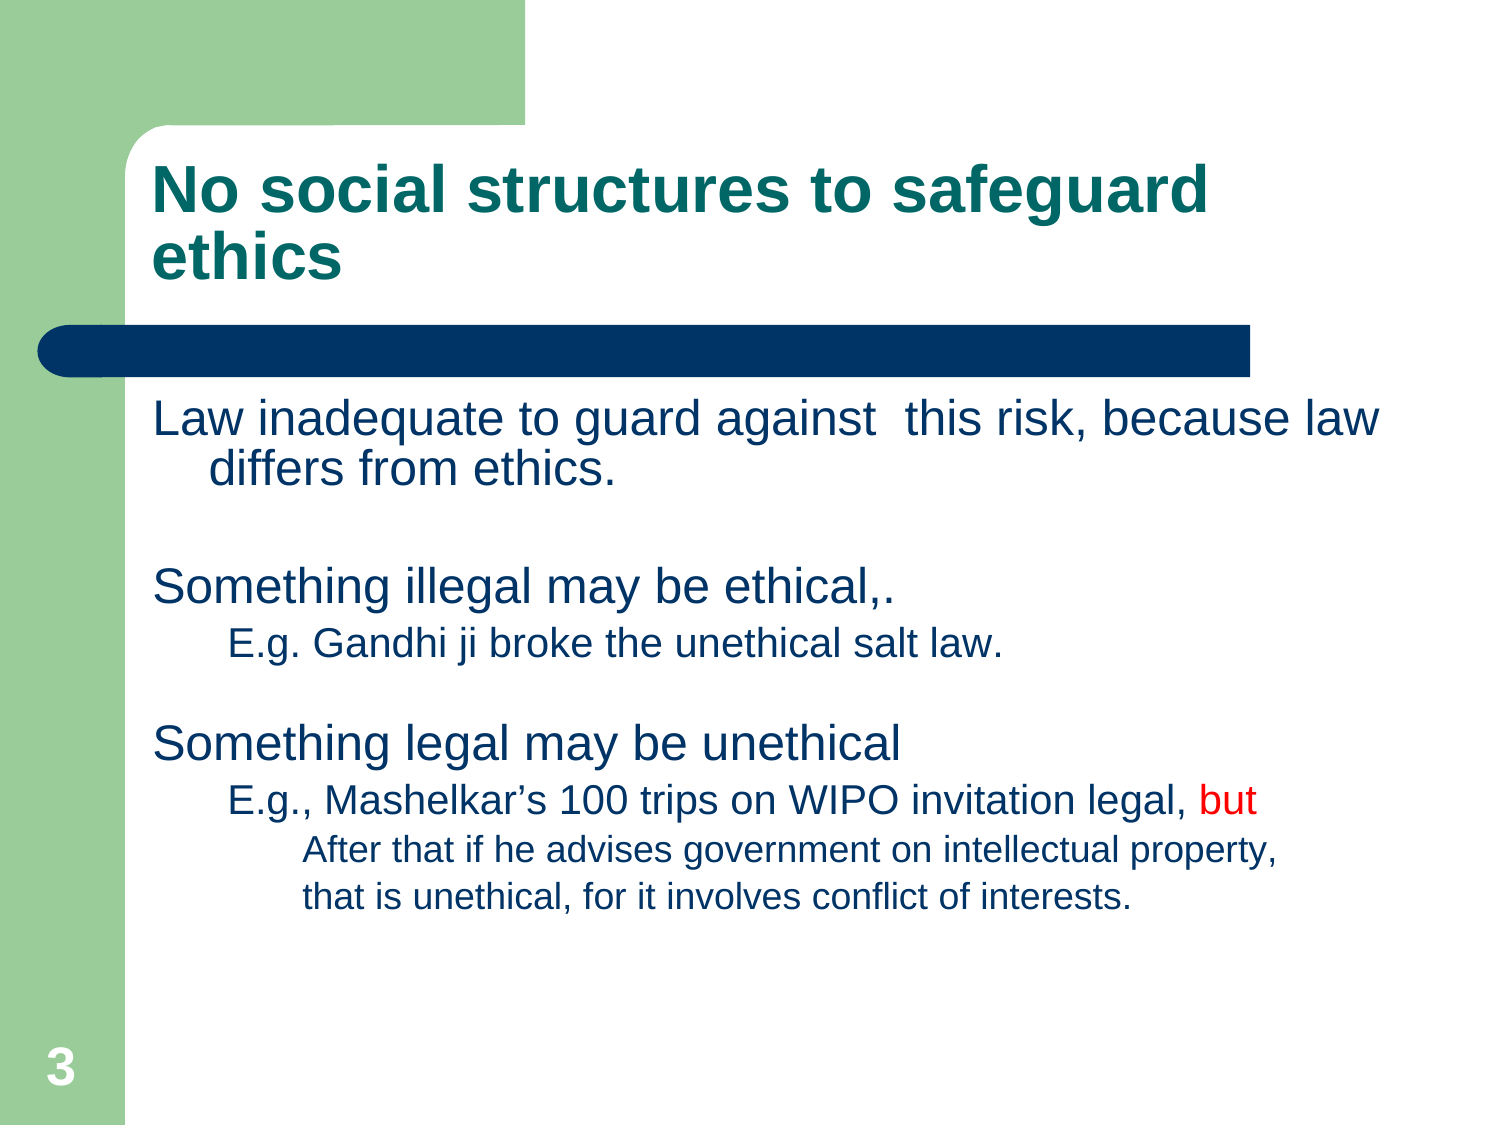

# No social structures to safeguard ethics
Law inadequate to guard against this risk, because law differs from ethics.
Something illegal may be ethical,.
E.g. Gandhi ji broke the unethical salt law.
Something legal may be unethical
E.g., Mashelkar’s 100 trips on WIPO invitation legal, but
After that if he advises government on intellectual property,
that is unethical, for it involves conflict of interests.
3